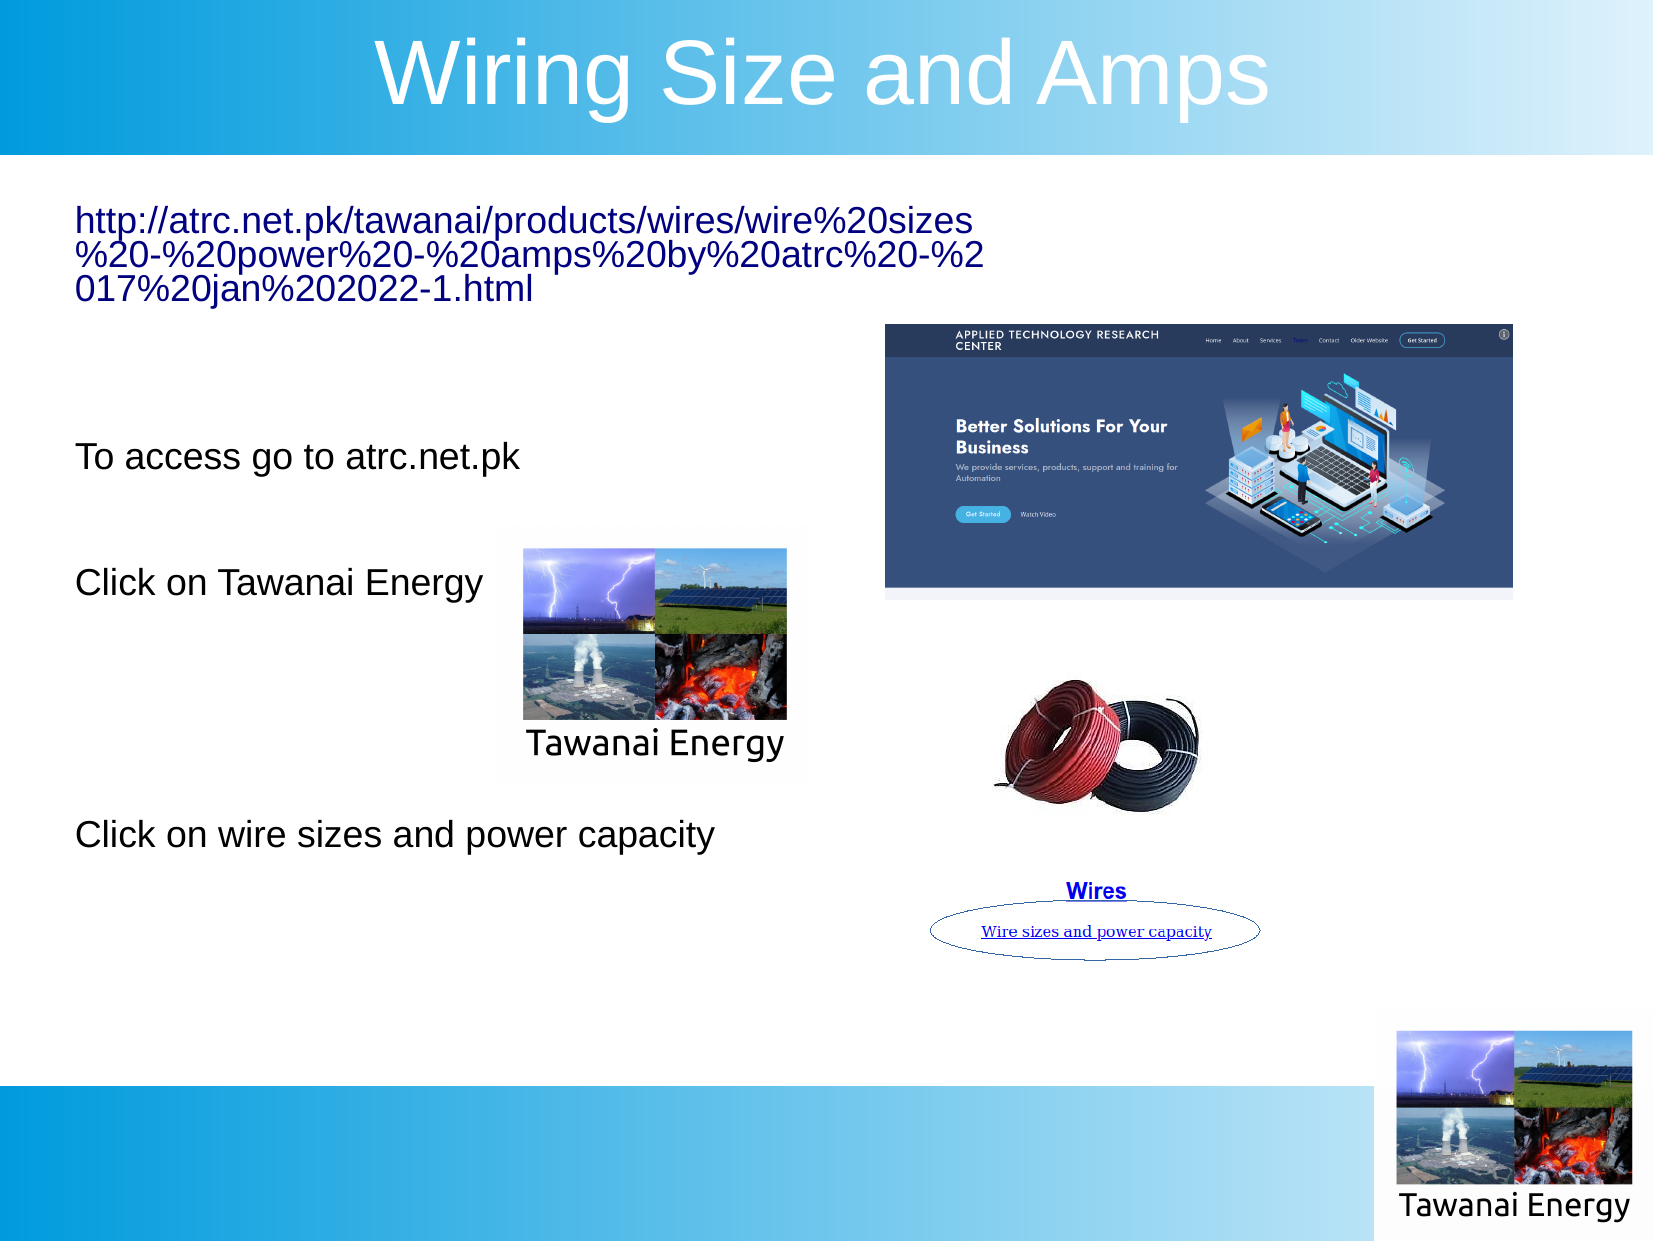

# Wiring Size and Amps
http://atrc.net.pk/tawanai/products/wires/wire%20sizes%20-%20power%20-%20amps%20by%20atrc%20-%2017%20jan%202022-1.html
To access go to atrc.net.pk
Click on Tawanai Energy
Click on wire sizes and power capacity